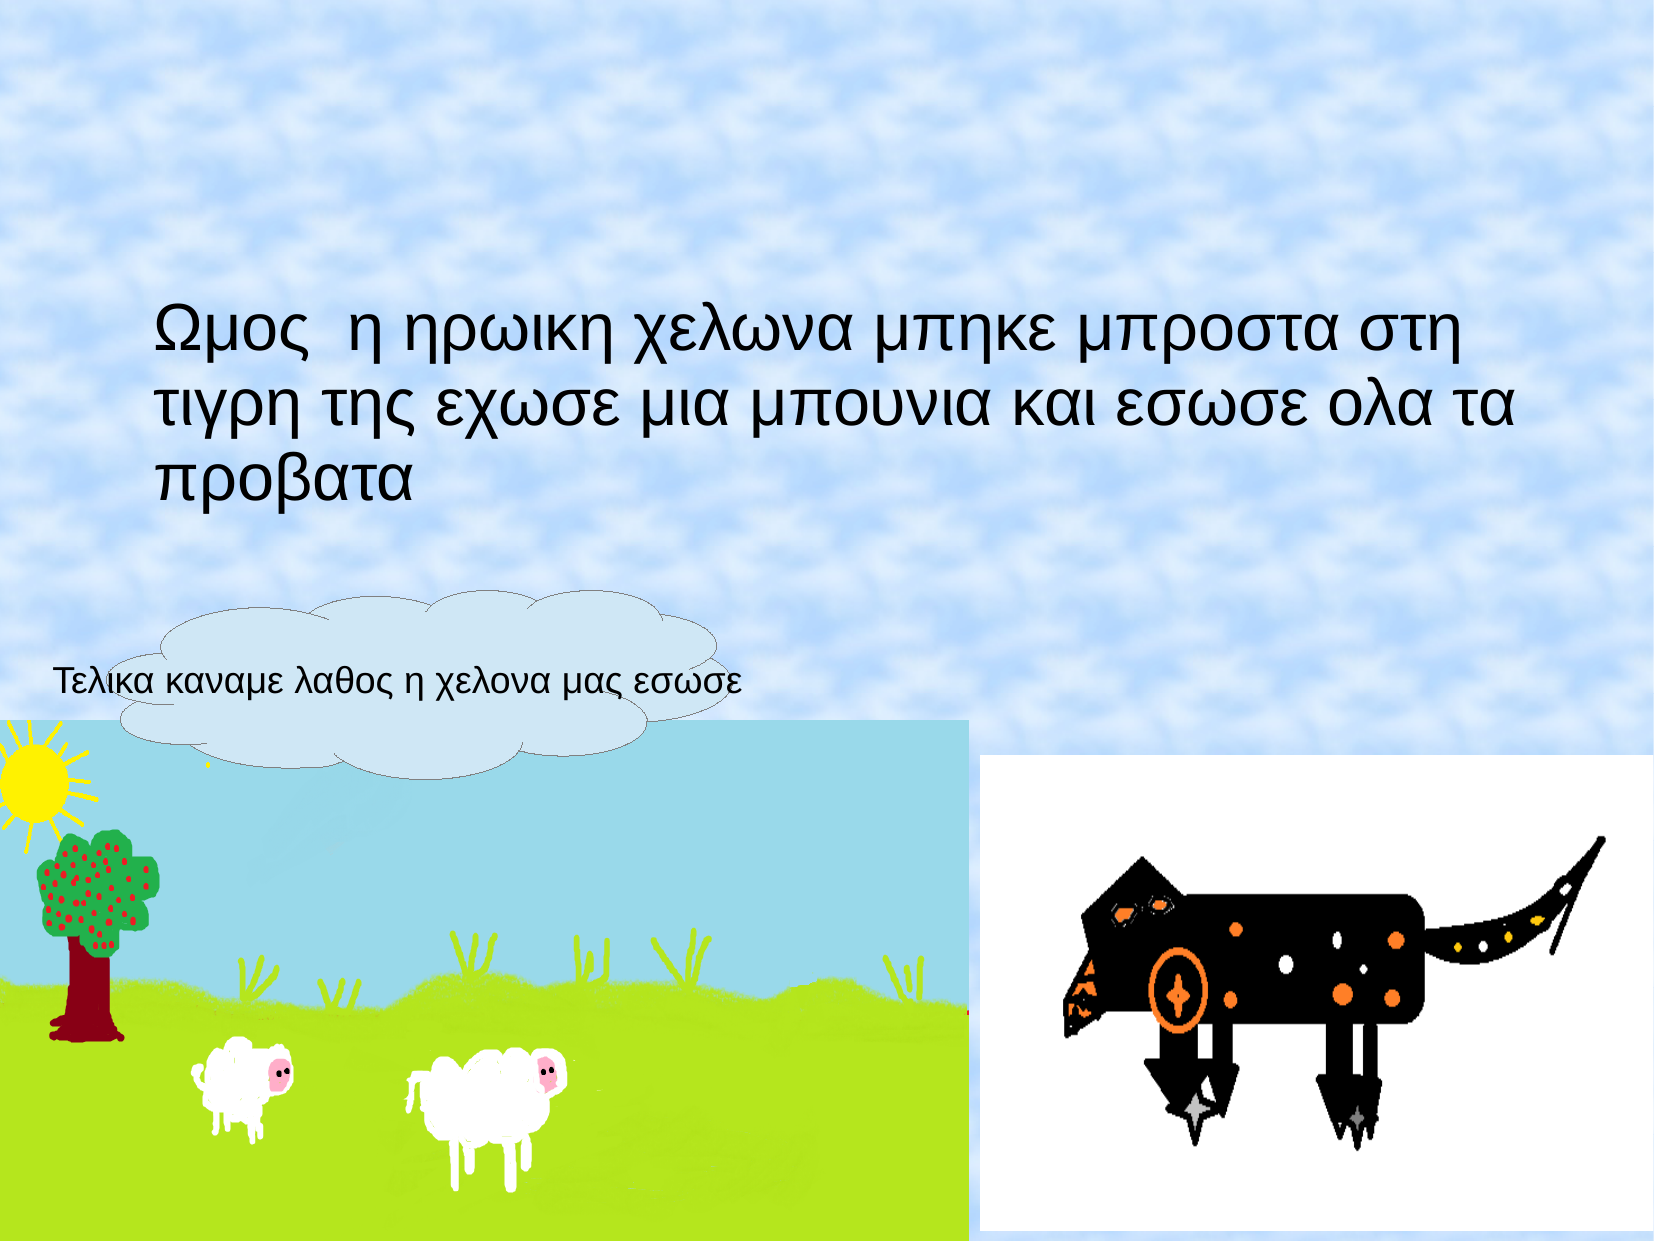

#
Ωμος η ηρωικη χελωνα μπηκε μπροστα στη τιγρη της εχωσε μια μπουνια και εσωσε ολα τα προβατα
Τελικα καναμε λαθος η χελονα μας εσωσε